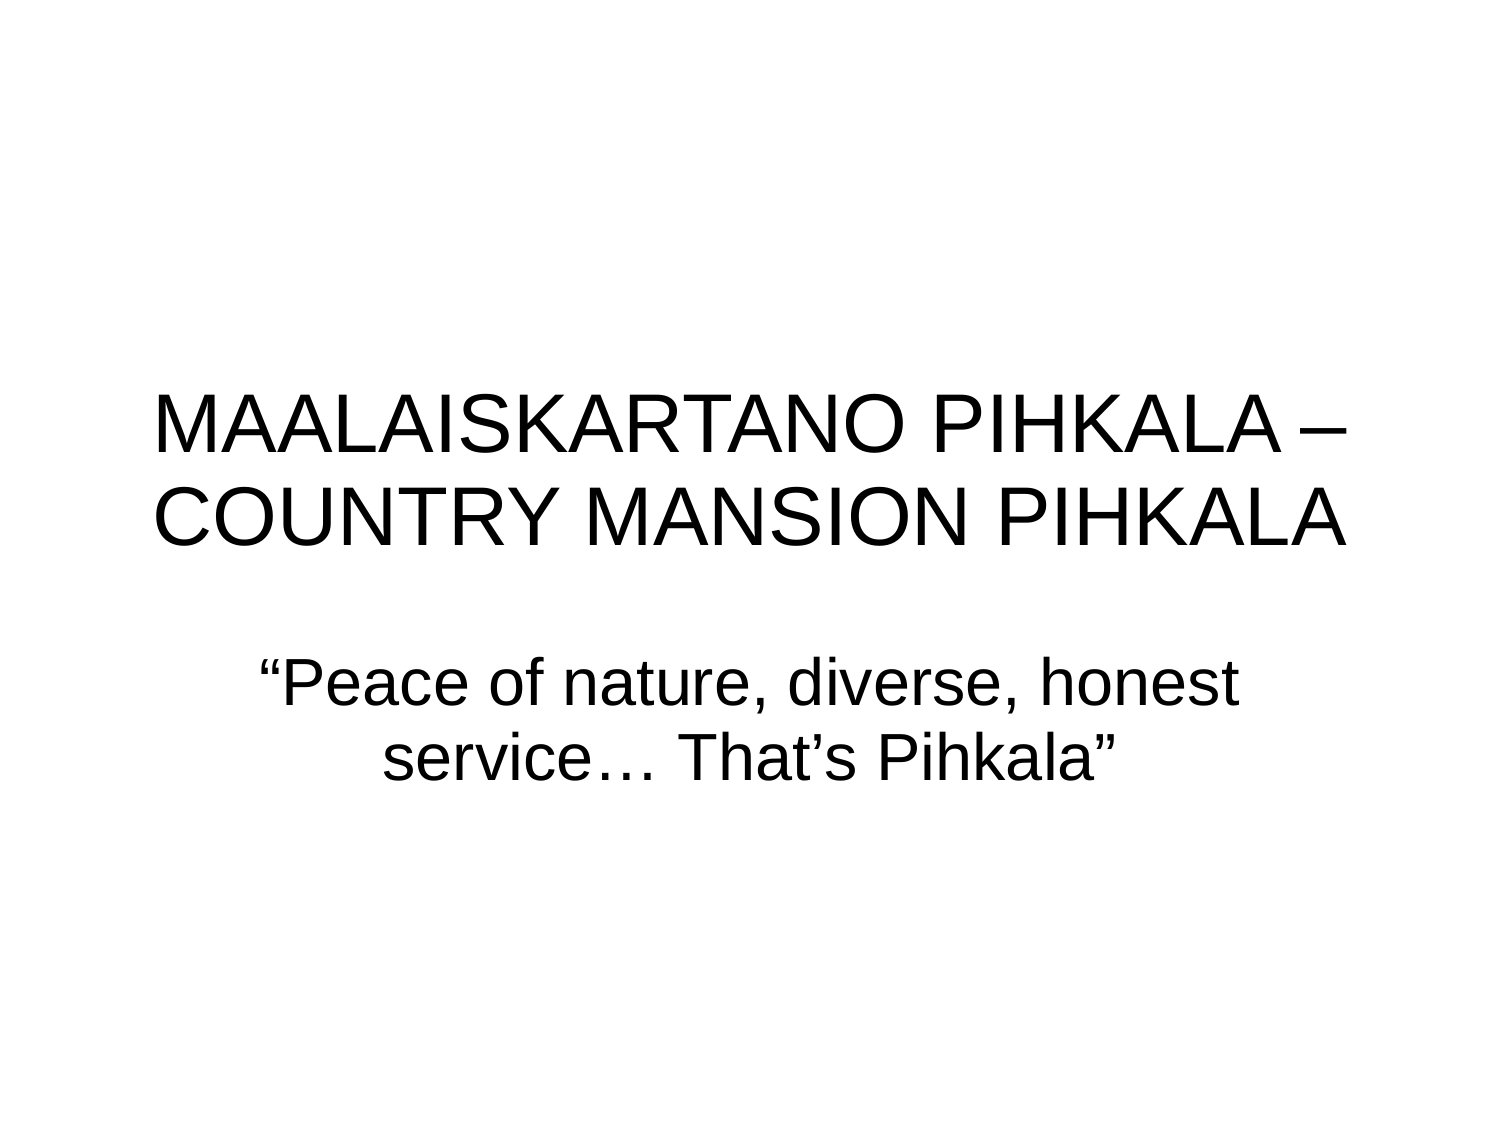

# MAALAISKARTANO PIHKALA – COUNTRY MANSION PIHKALA
“Peace of nature, diverse, honest service… That’s Pihkala”